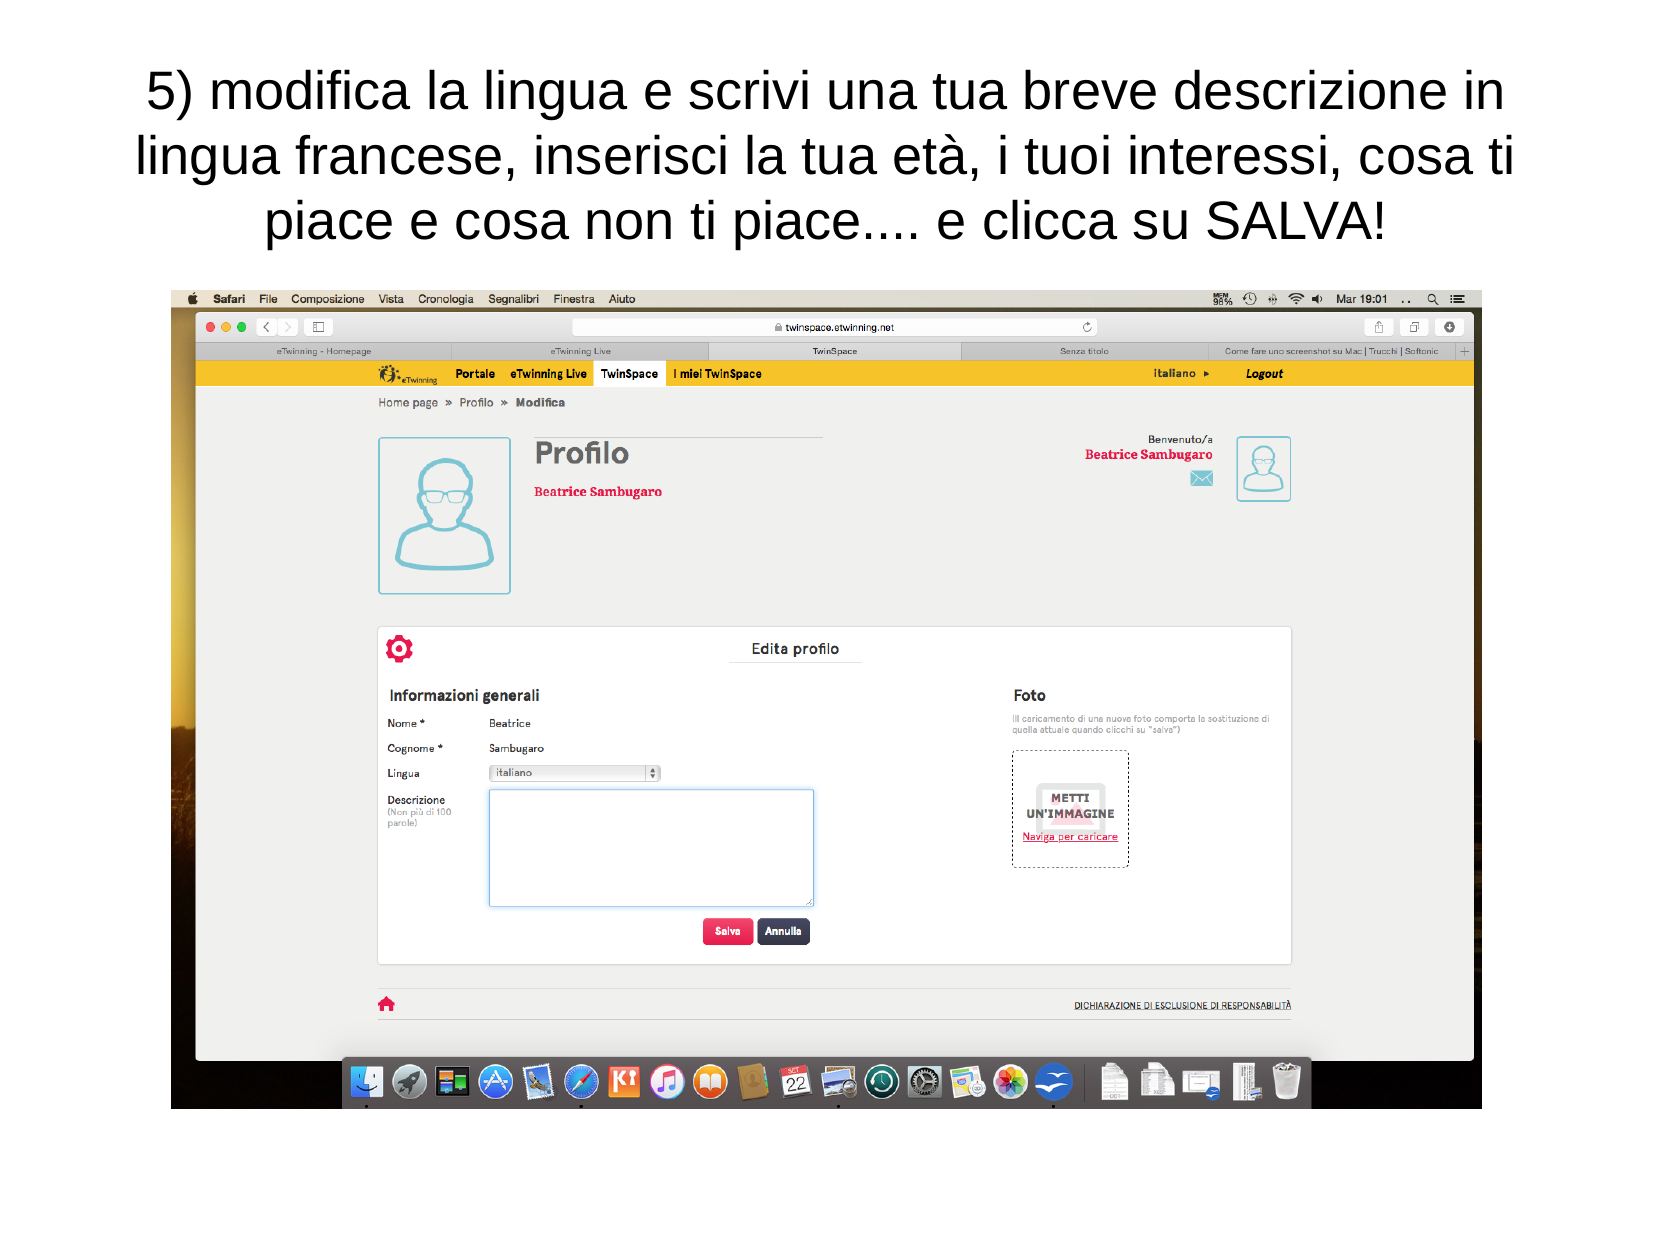

# 5) modifica la lingua e scrivi una tua breve descrizione in lingua francese, inserisci la tua età, i tuoi interessi, cosa ti piace e cosa non ti piace.... e clicca su SALVA!